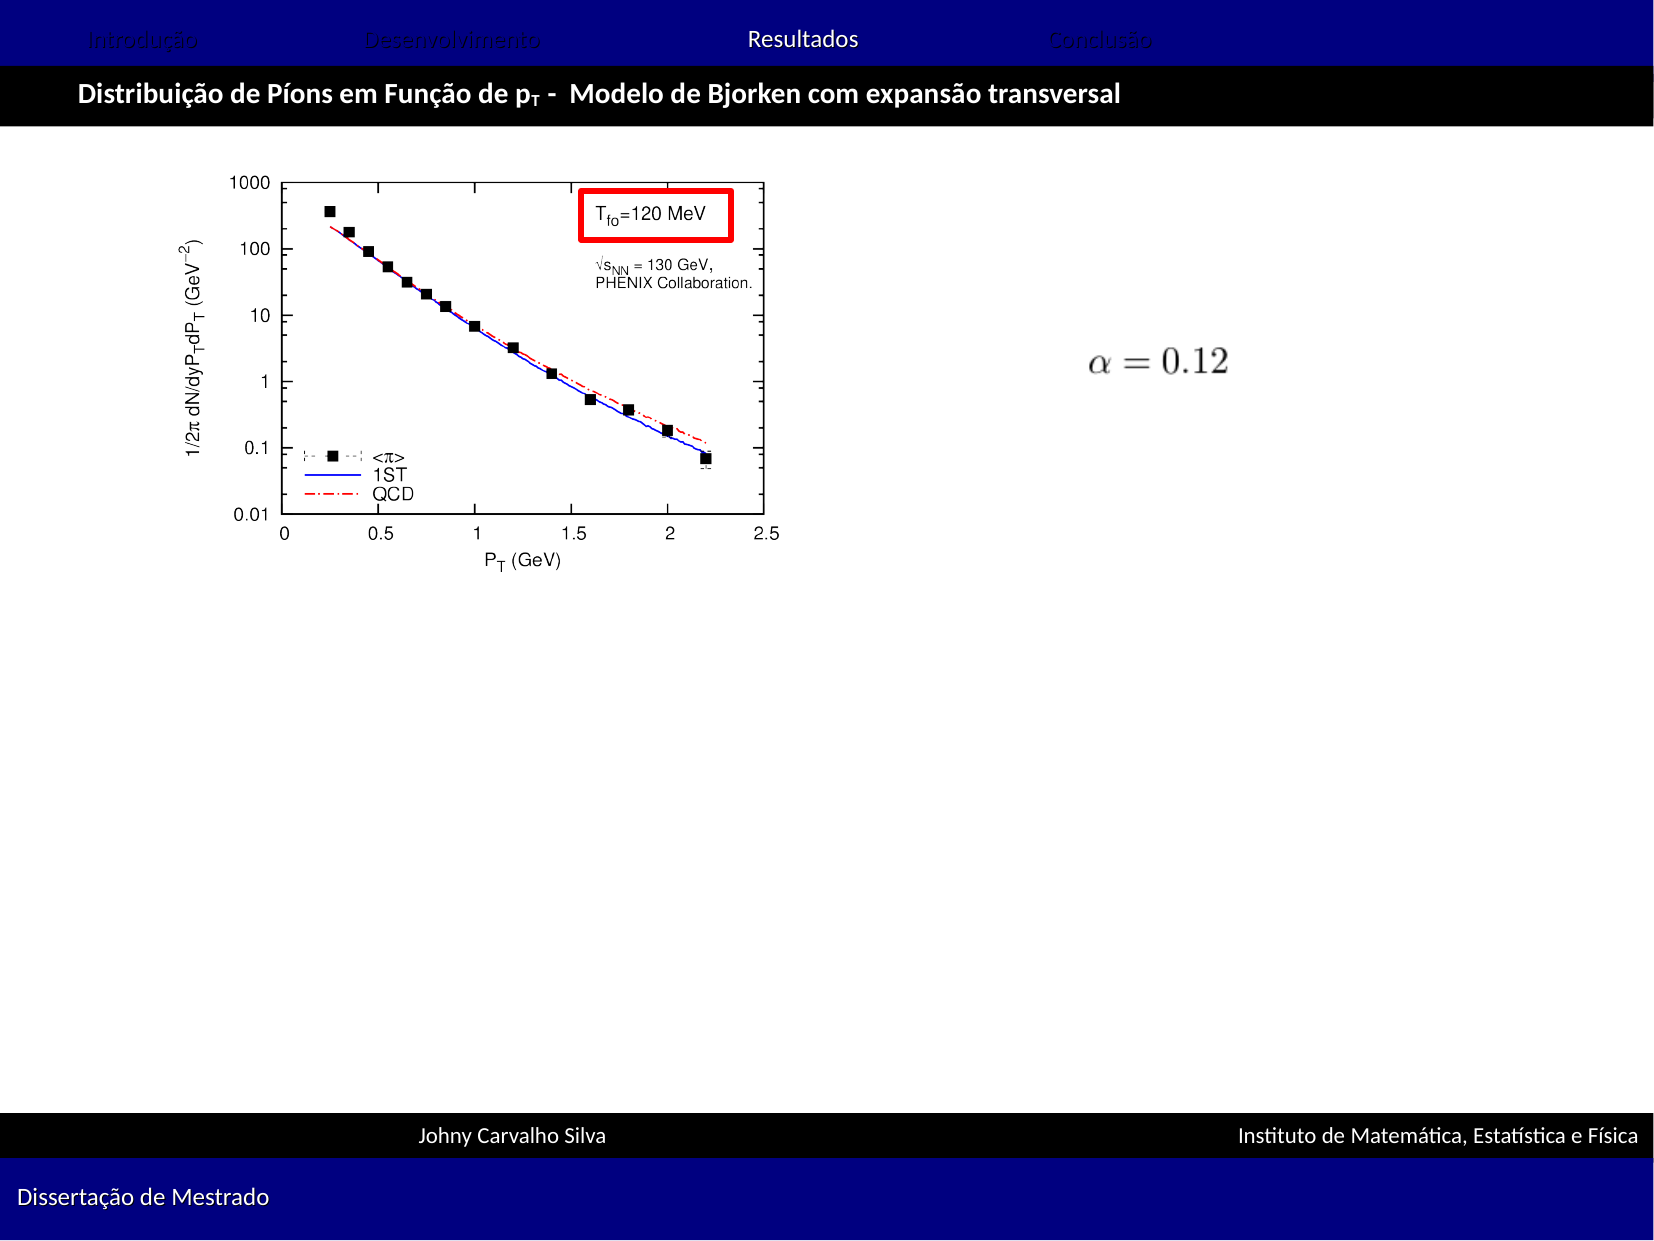

Introdução Desenvolvimento Resultados Conclusão
 Distribuição de Píons em Função de pT - Modelo de Bjorken com expansão transversal
# Johny Carvalho Silva Instituto de Matemática, Estatística e Física
 Dissertação de Mestrado